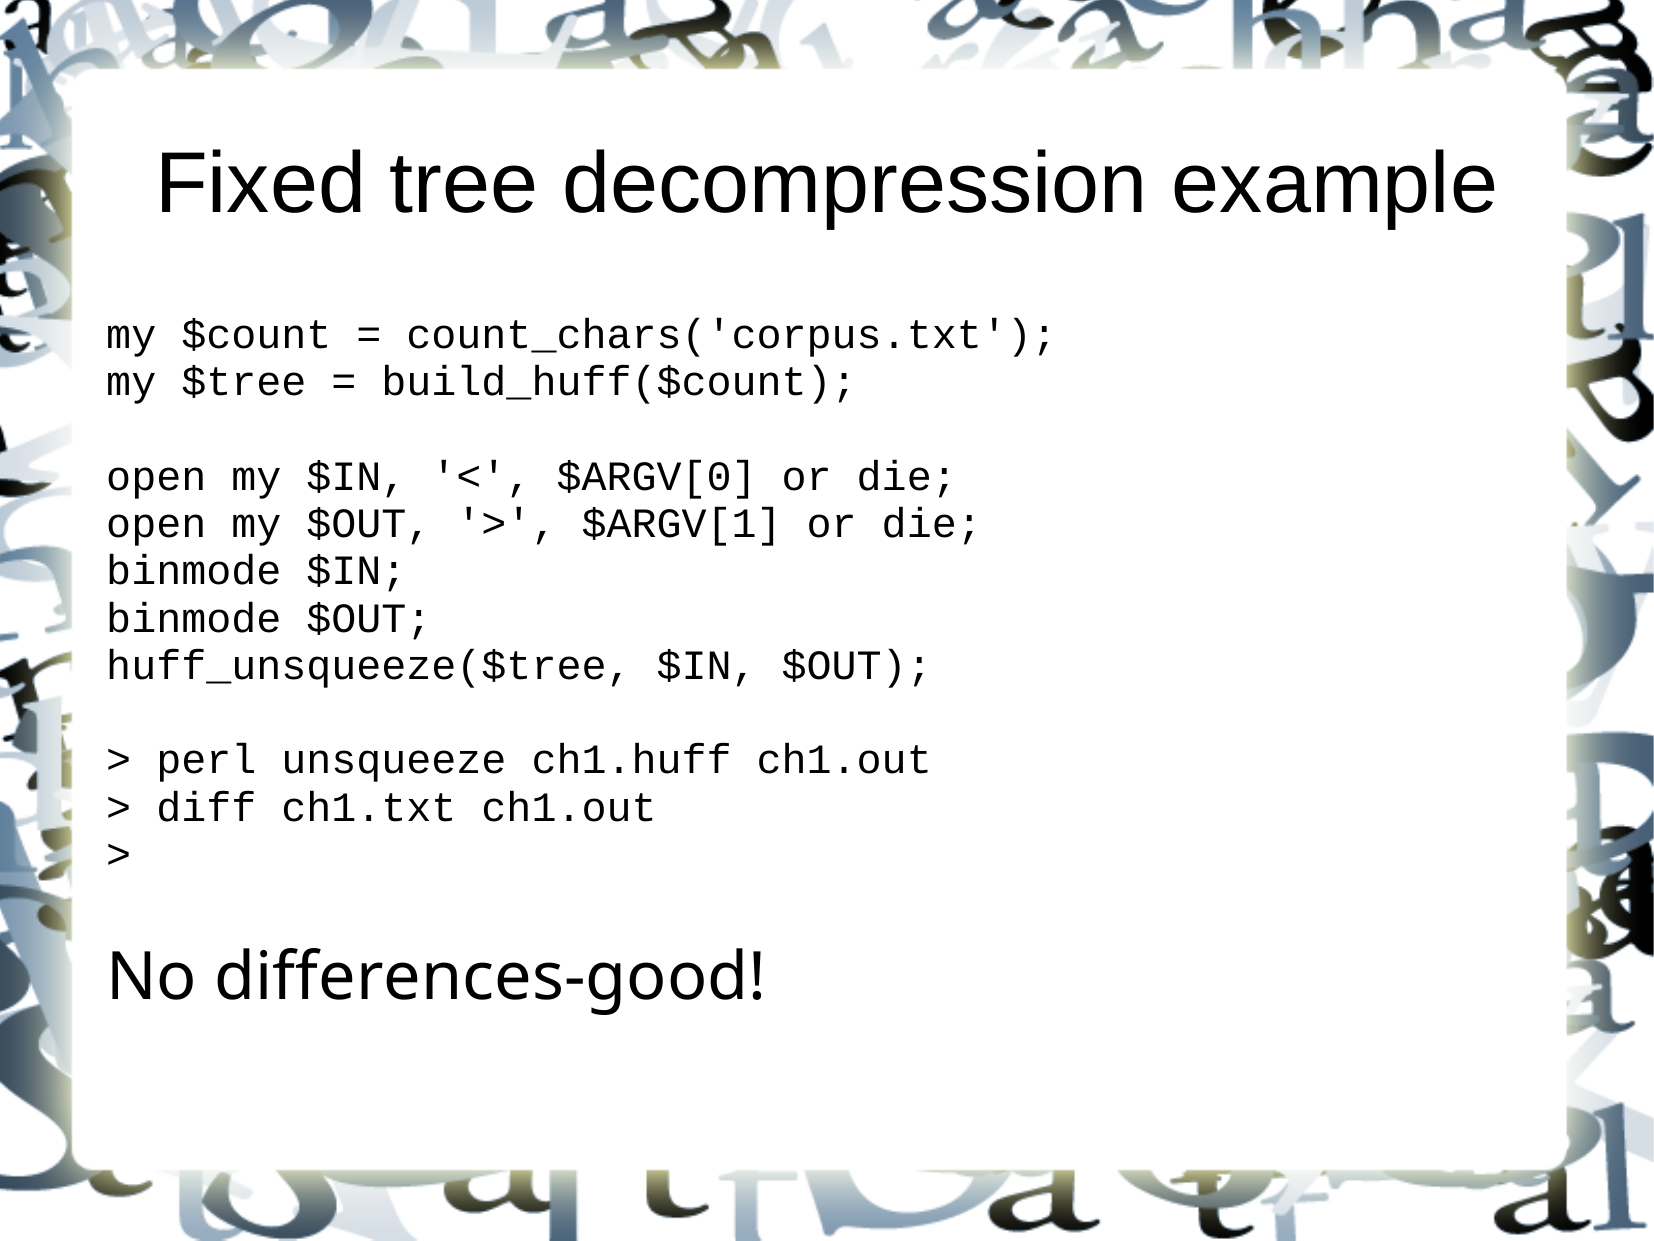

# Fixed tree decompression example
my $count = count_chars('corpus.txt');
my $tree = build_huff($count);
open my $IN, '<', $ARGV[0] or die;
open my $OUT, '>', $ARGV[1] or die;
binmode $IN;
binmode $OUT;
huff_unsqueeze($tree, $IN, $OUT);
> perl unsqueeze ch1.huff ch1.out
> diff ch1.txt ch1.out
>
No differences-good!